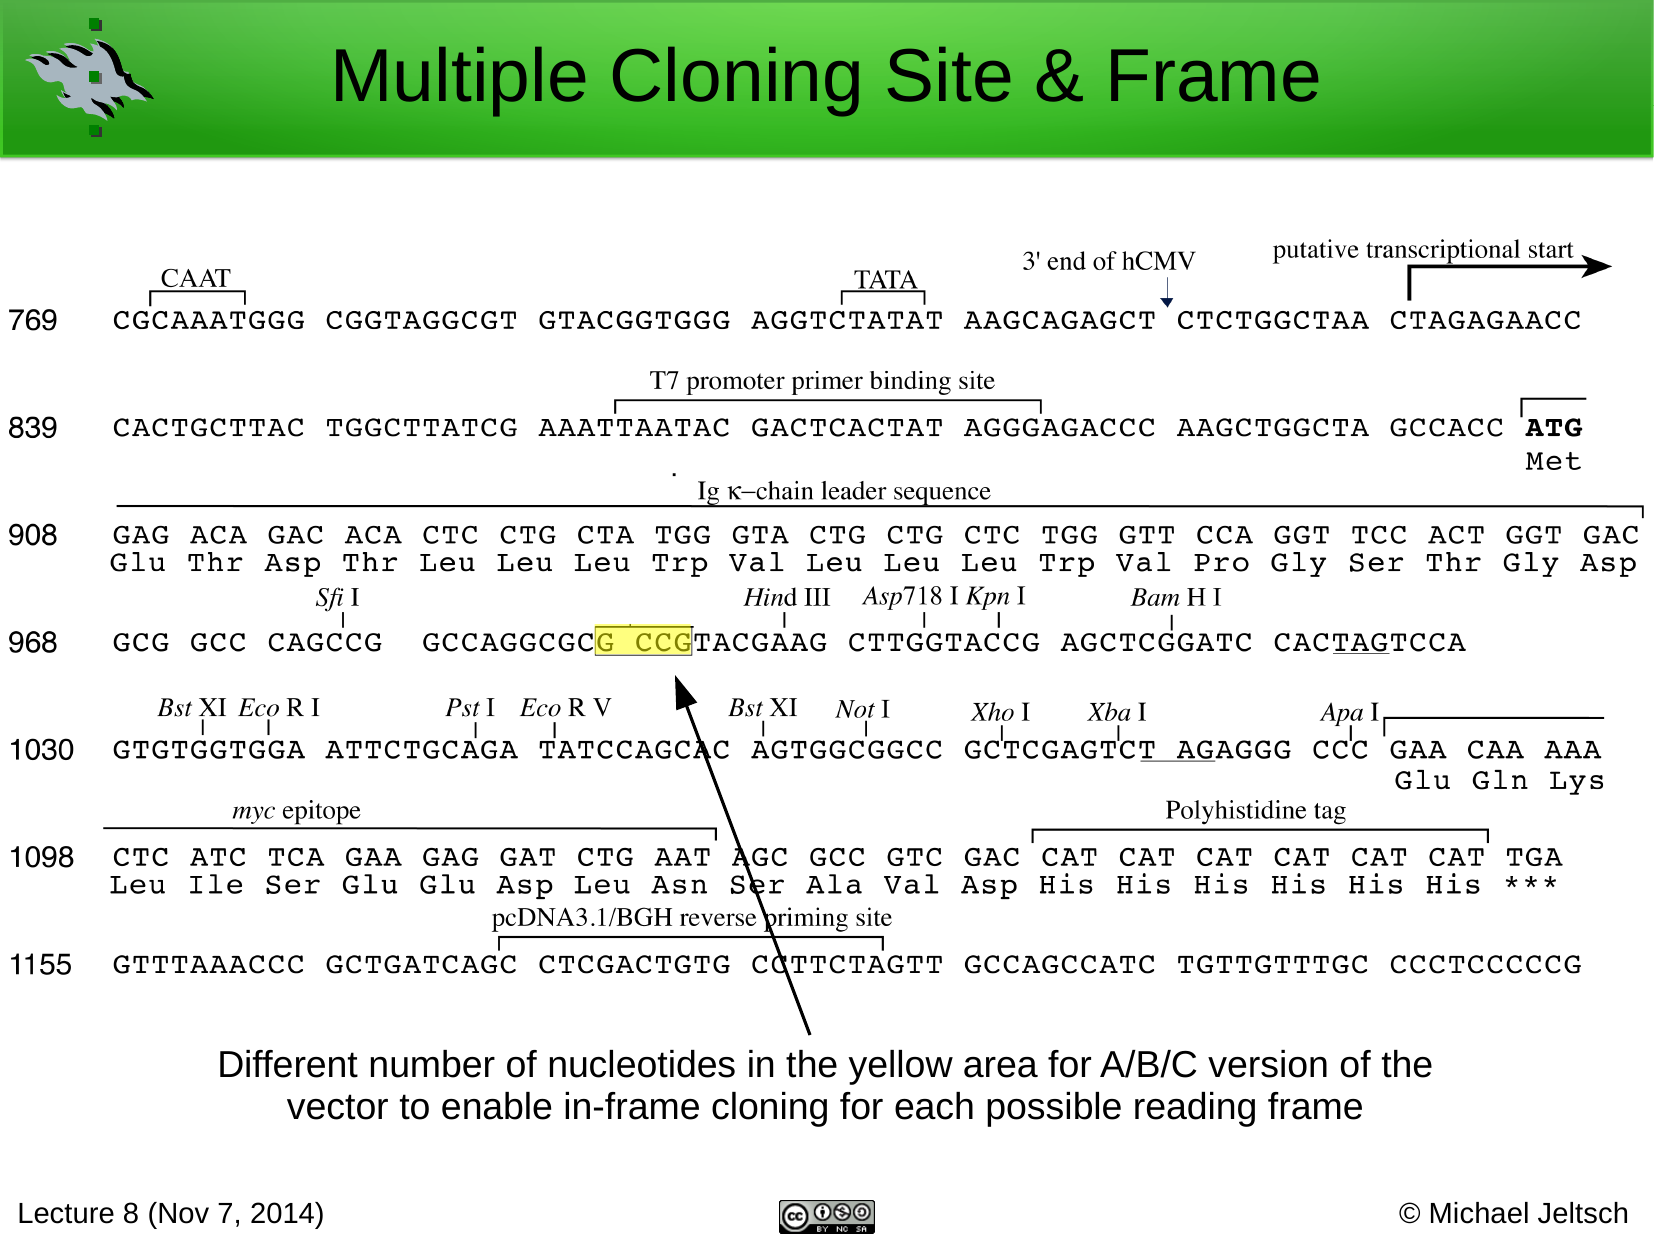

# Multiple Cloning Site & Frame
Different number of nucleotides in the yellow area for A/B/C version of the
vector to enable in-frame cloning for each possible reading frame